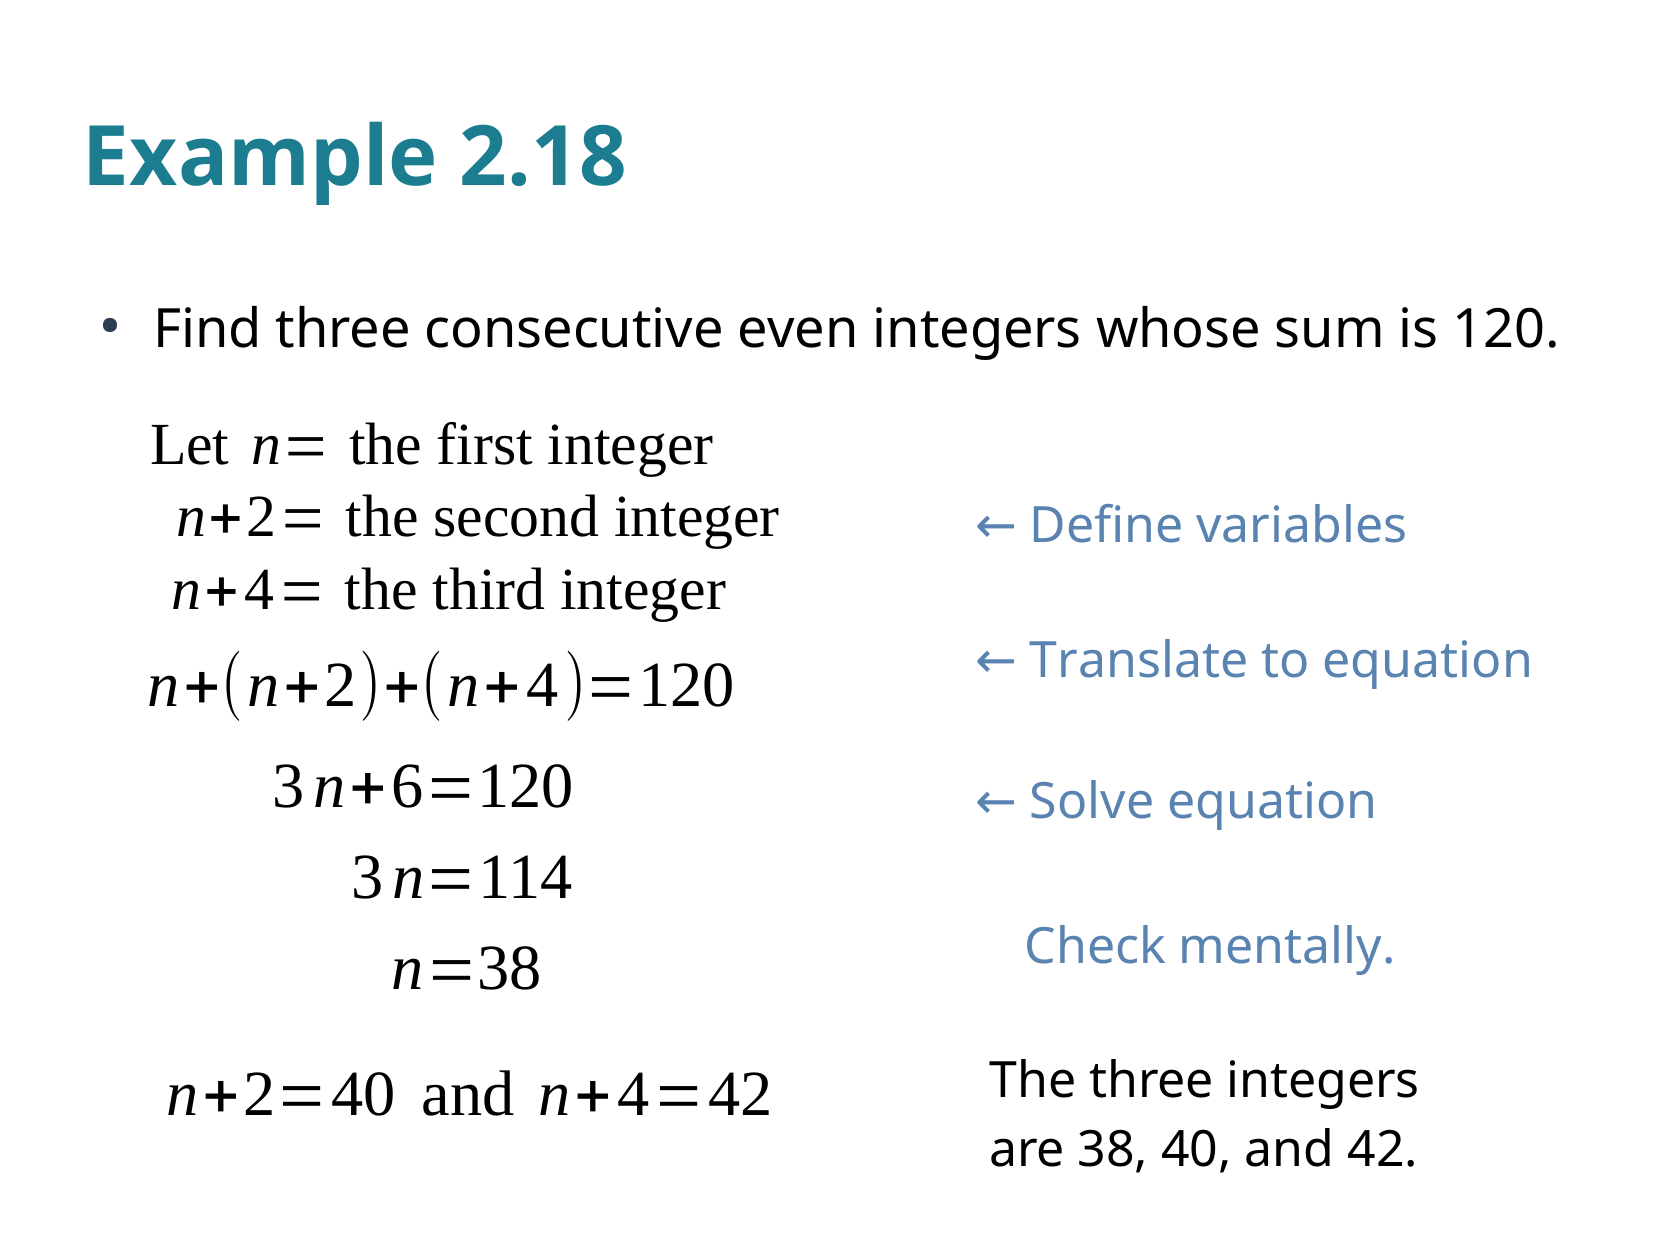

# Example 2.18
Find three consecutive even integers whose sum is 120.
← Define variables
← Translate to equation
← Solve equation
Check mentally.
The three integers are 38, 40, and 42.